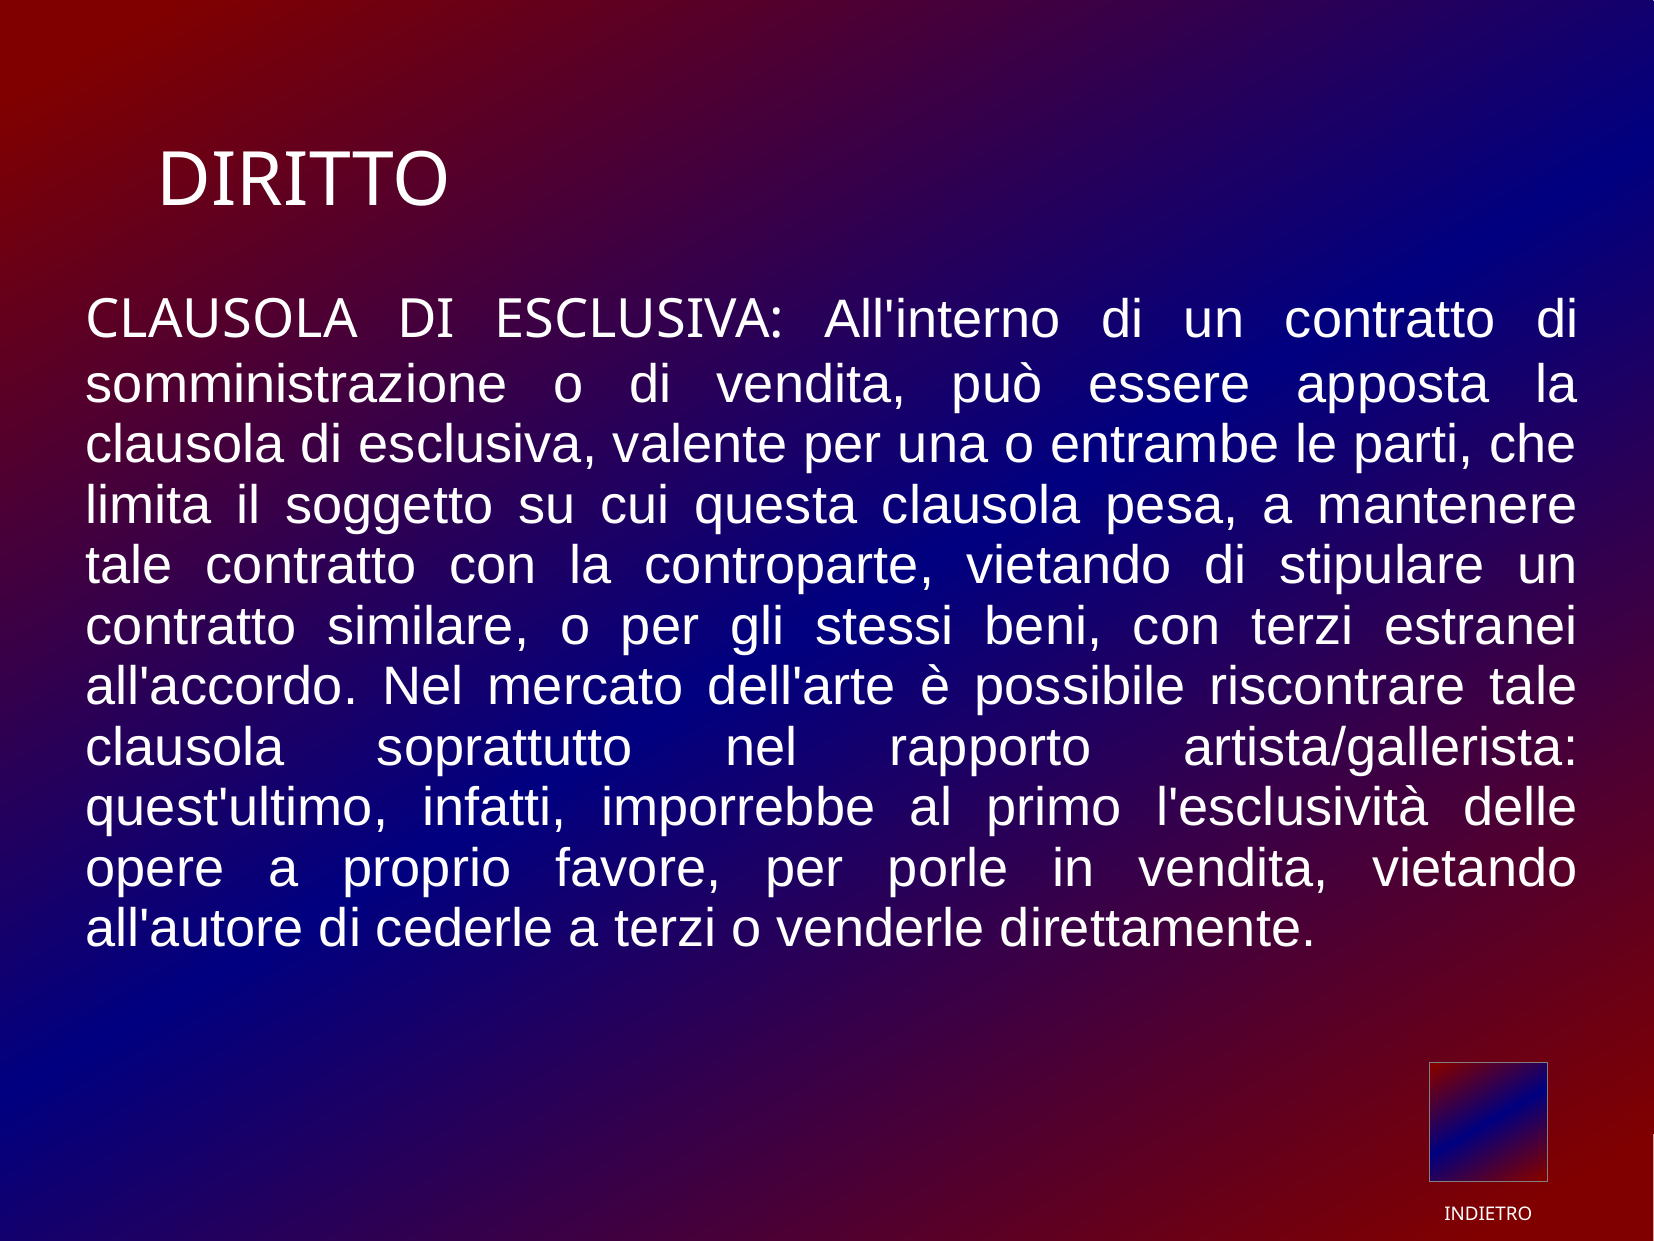

DIRITTO
CLAUSOLA DI ESCLUSIVA: All'interno di un contratto di somministrazione o di vendita, può essere apposta la clausola di esclusiva, valente per una o entrambe le parti, che limita il soggetto su cui questa clausola pesa, a mantenere tale contratto con la controparte, vietando di stipulare un contratto similare, o per gli stessi beni, con terzi estranei all'accordo. Nel mercato dell'arte è possibile riscontrare tale clausola soprattutto nel rapporto artista/gallerista: quest'ultimo, infatti, imporrebbe al primo l'esclusività delle opere a proprio favore, per porle in vendita, vietando all'autore di cederle a terzi o venderle direttamente.
INDIETRO